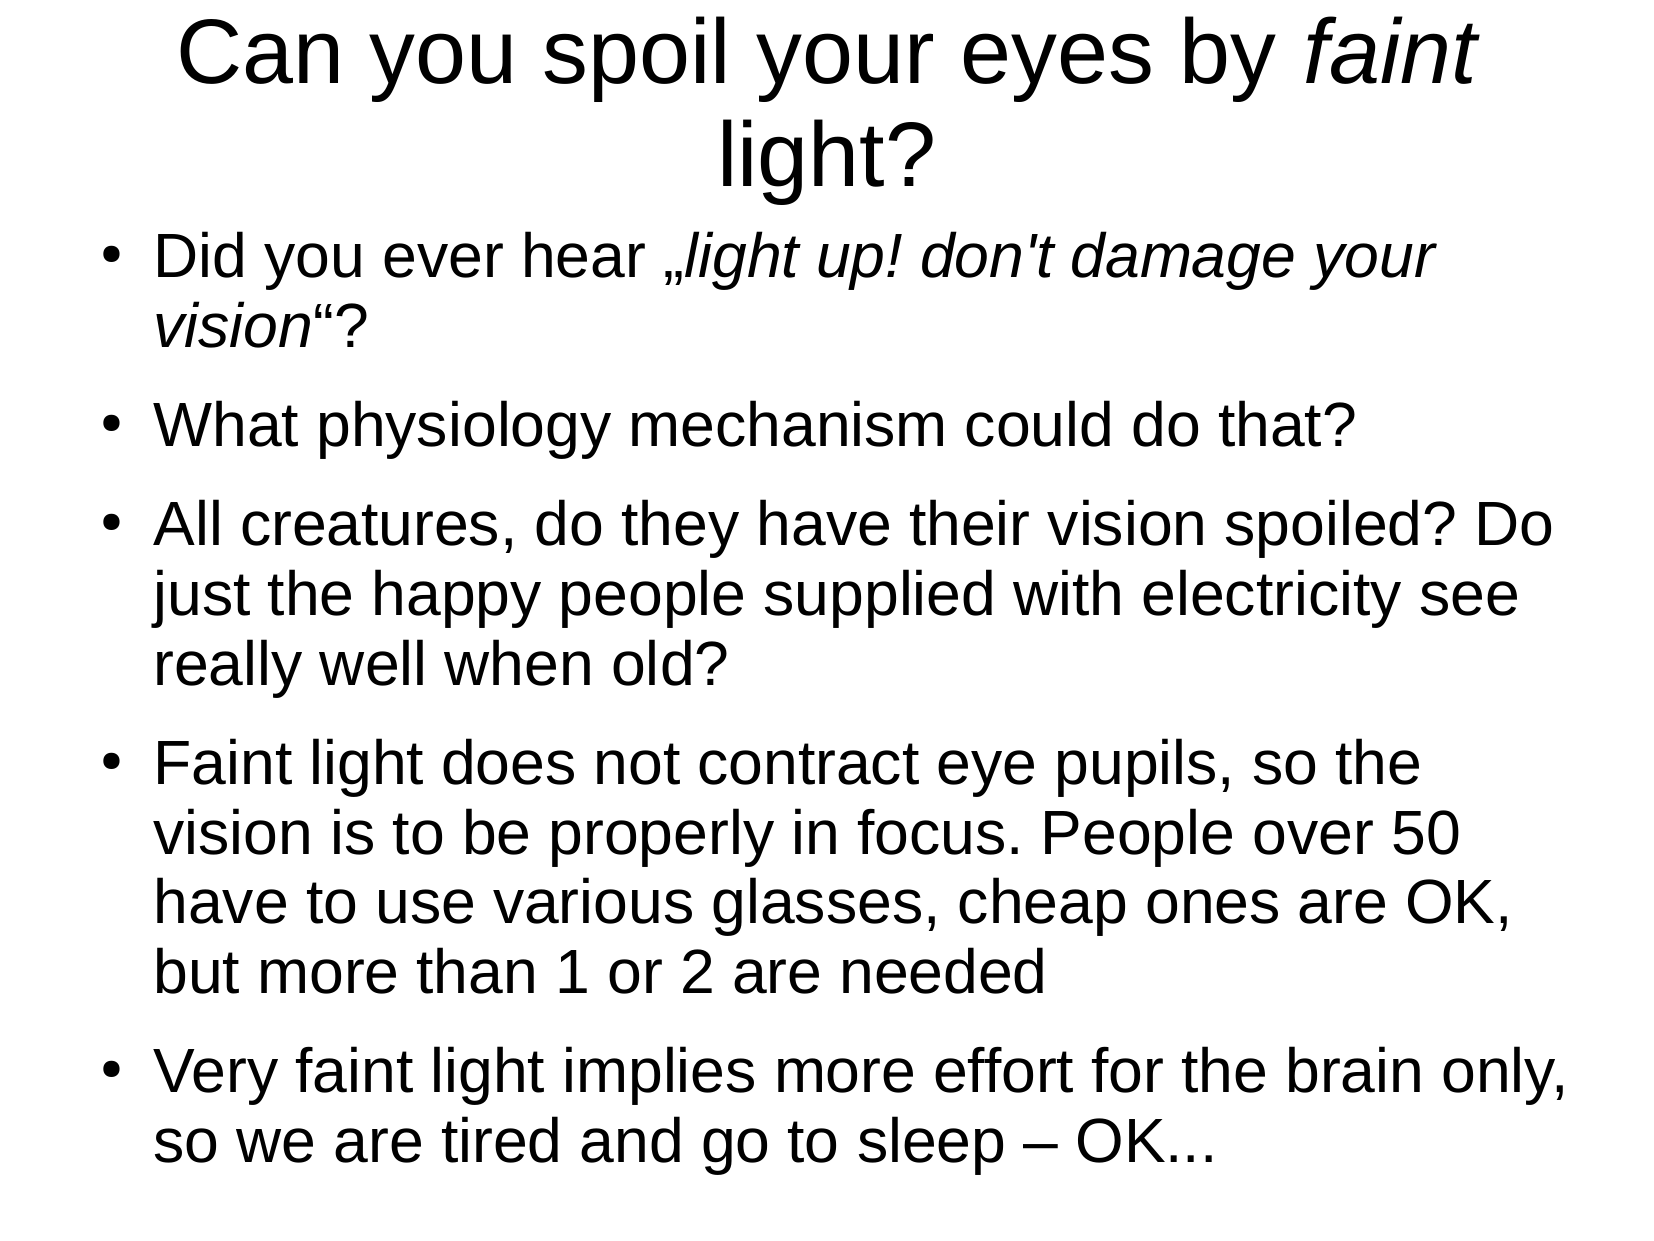

# Can you spoil your eyes by faint light?
Did you ever hear „light up! don't damage your vision“?
What physiology mechanism could do that?
All creatures, do they have their vision spoiled? Do just the happy people supplied with electricity see really well when old?
Faint light does not contract eye pupils, so the vision is to be properly in focus. People over 50 have to use various glasses, cheap ones are OK, but more than 1 or 2 are needed
Very faint light implies more effort for the brain only, so we are tired and go to sleep – OK...